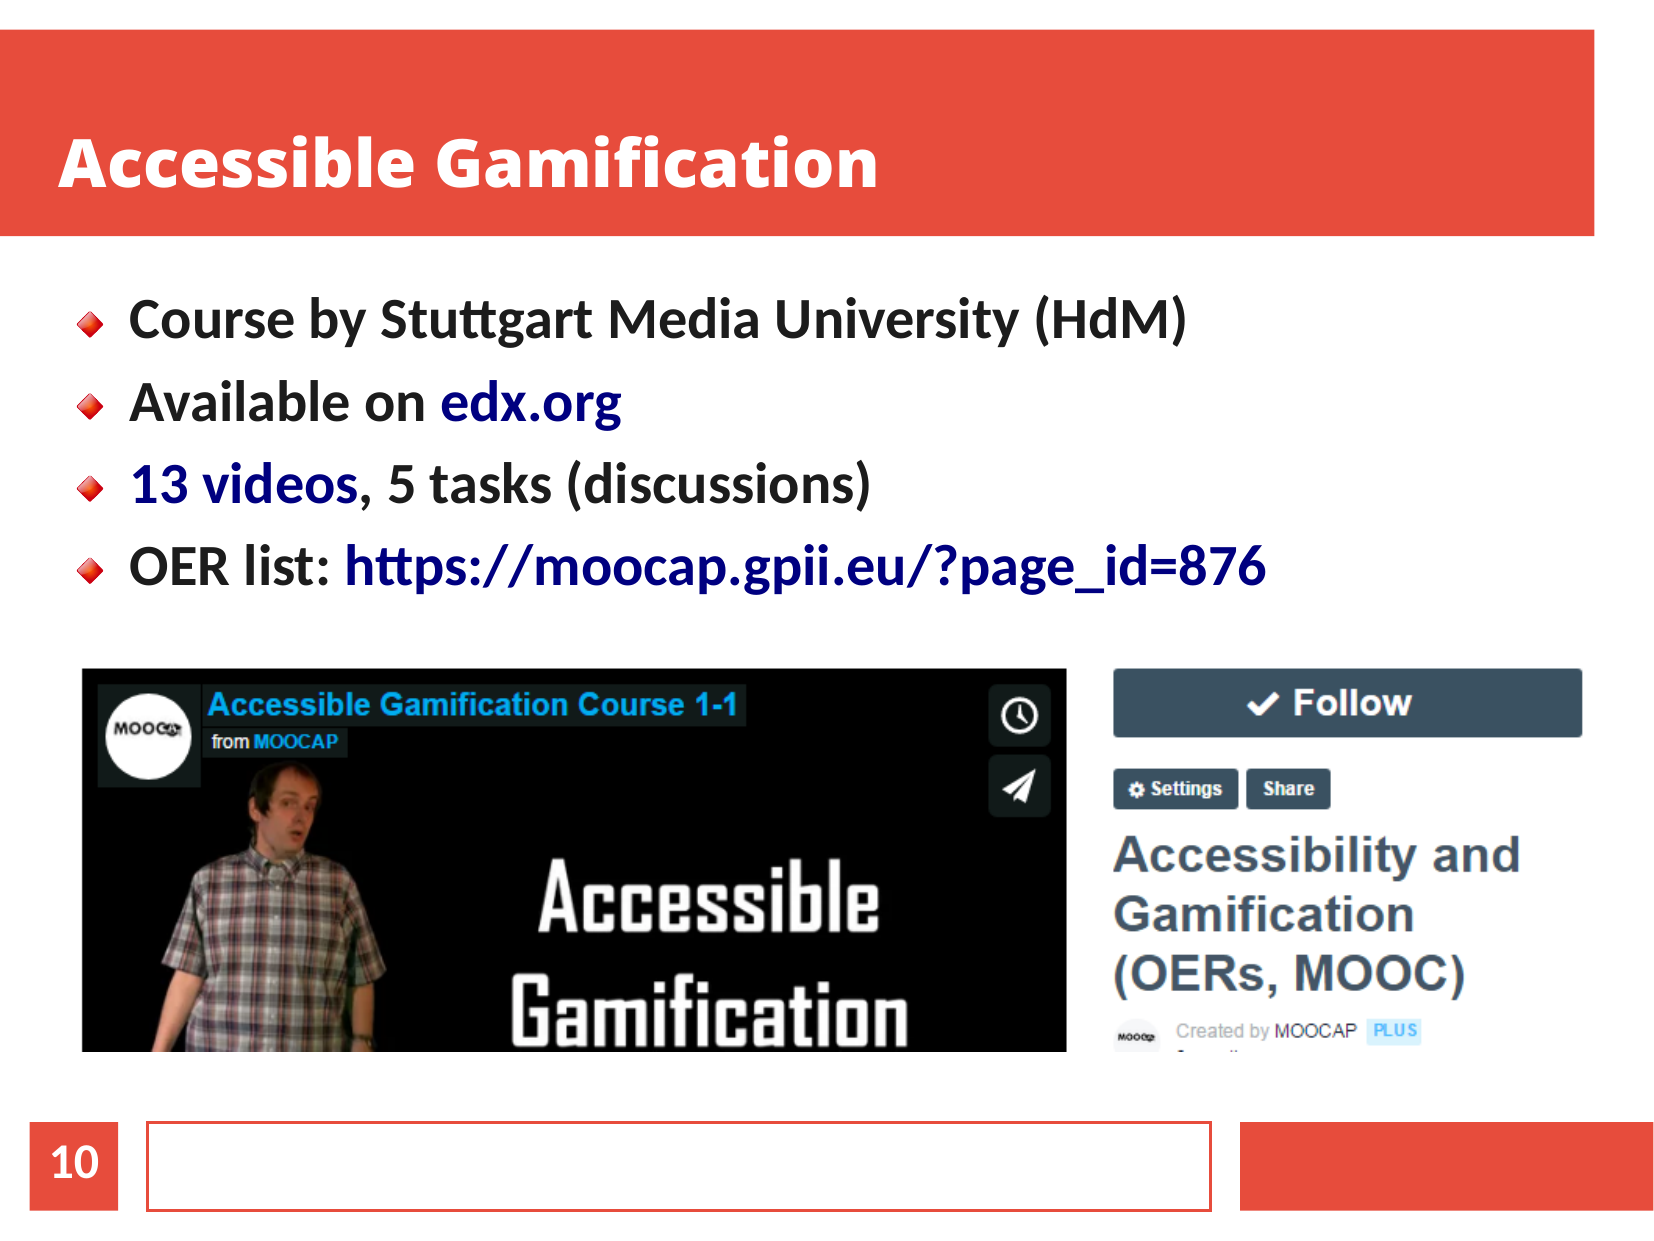

# Accessible Gamification
Course by Stuttgart Media University (HdM)
Available on edx.org
13 videos, 5 tasks (discussions)
OER list: https://moocap.gpii.eu/?page_id=876
10